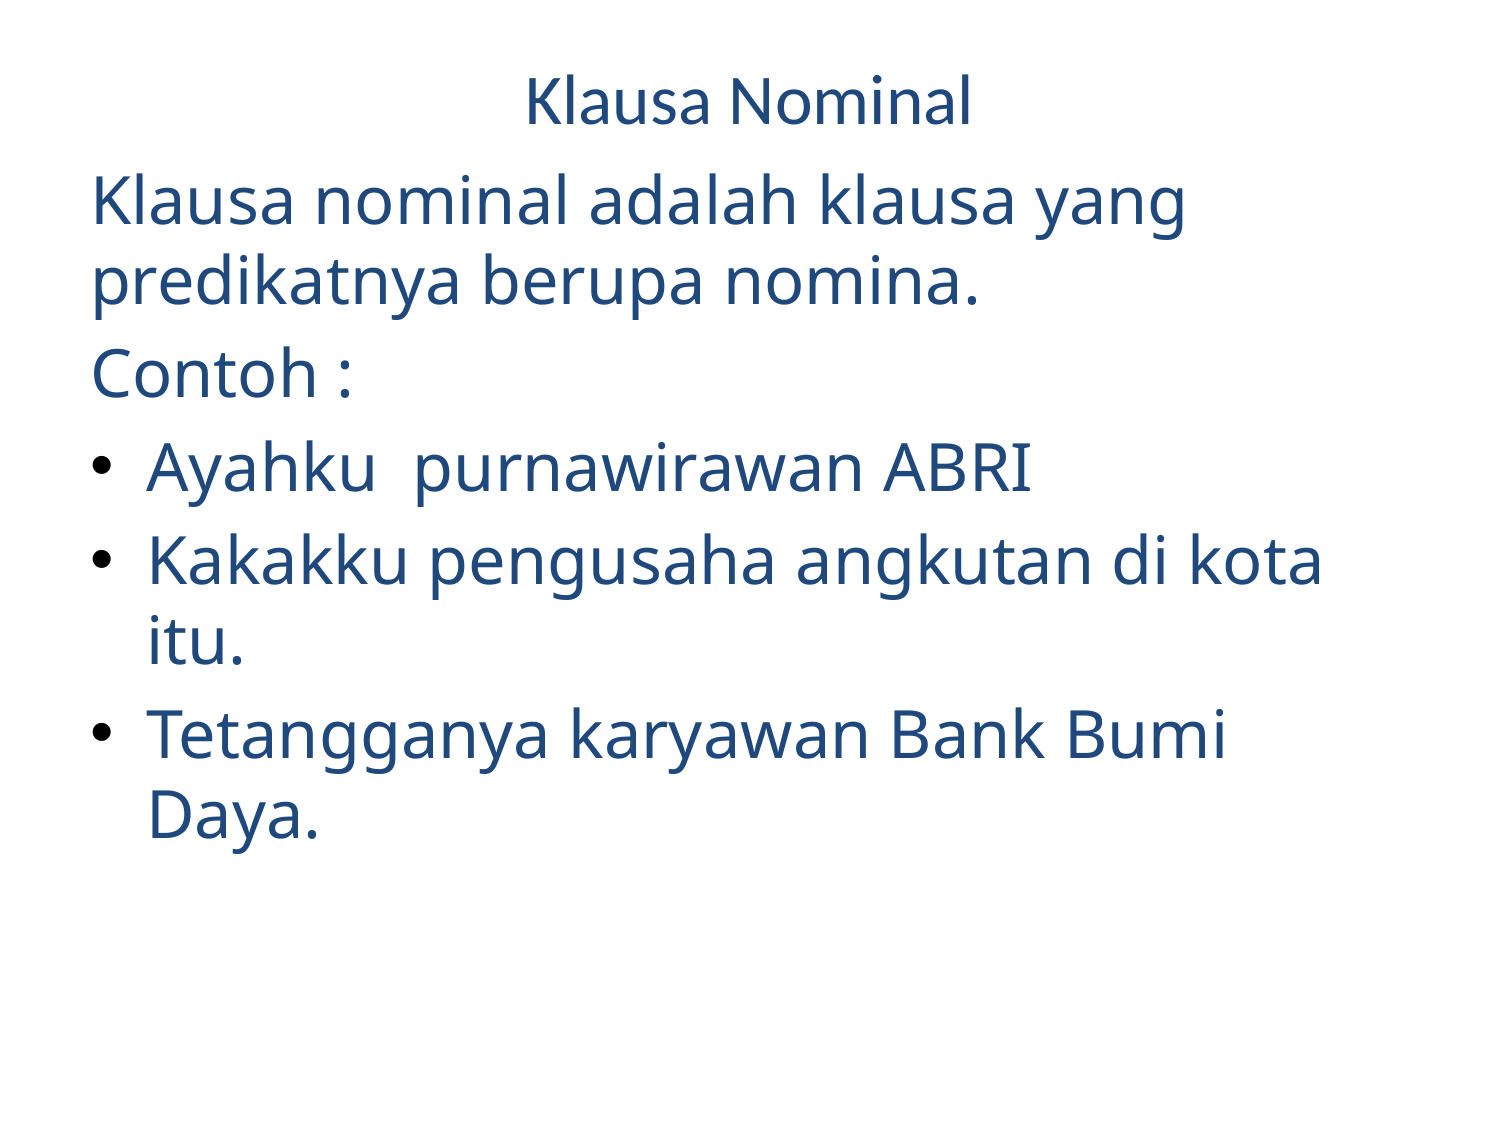

# Klausa Nominal
Klausa nominal adalah klausa yang predikatnya berupa nomina.
Contoh :
Ayahku purnawirawan ABRI
Kakakku pengusaha angkutan di kota itu.
Tetangganya karyawan Bank Bumi Daya.